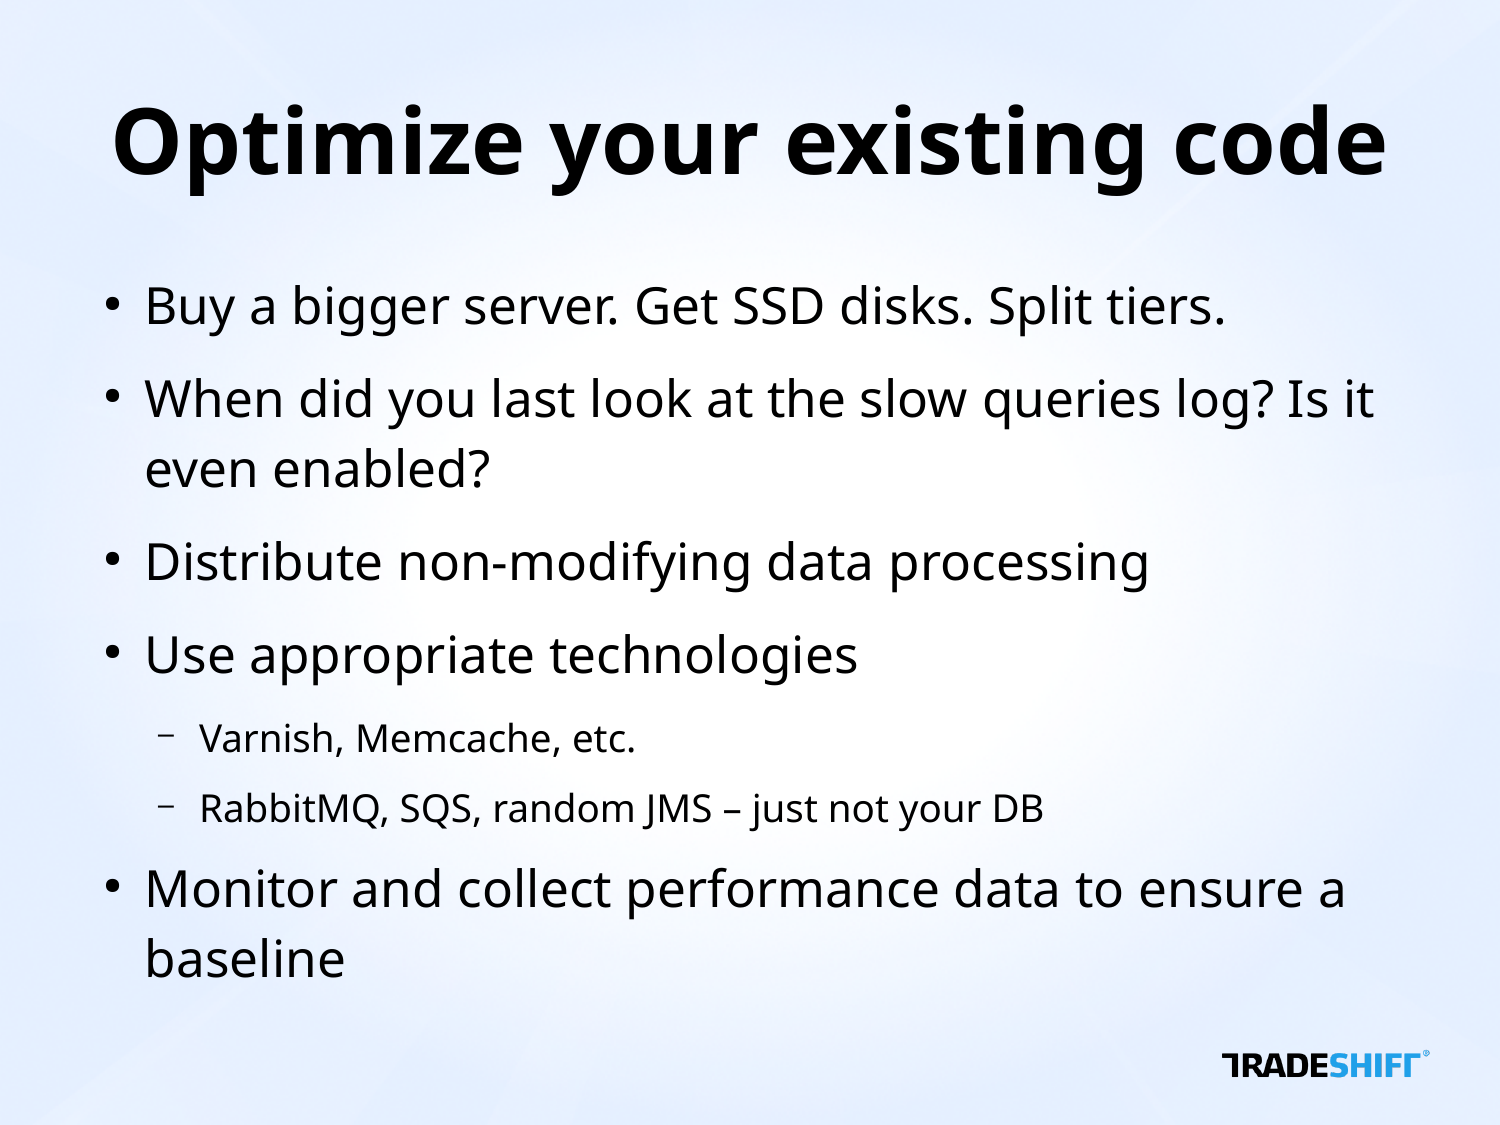

# Optimize your existing code
Buy a bigger server. Get SSD disks. Split tiers.
When did you last look at the slow queries log? Is it even enabled?
Distribute non-modifying data processing
Use appropriate technologies
Varnish, Memcache, etc.
RabbitMQ, SQS, random JMS – just not your DB
Monitor and collect performance data to ensure a baseline